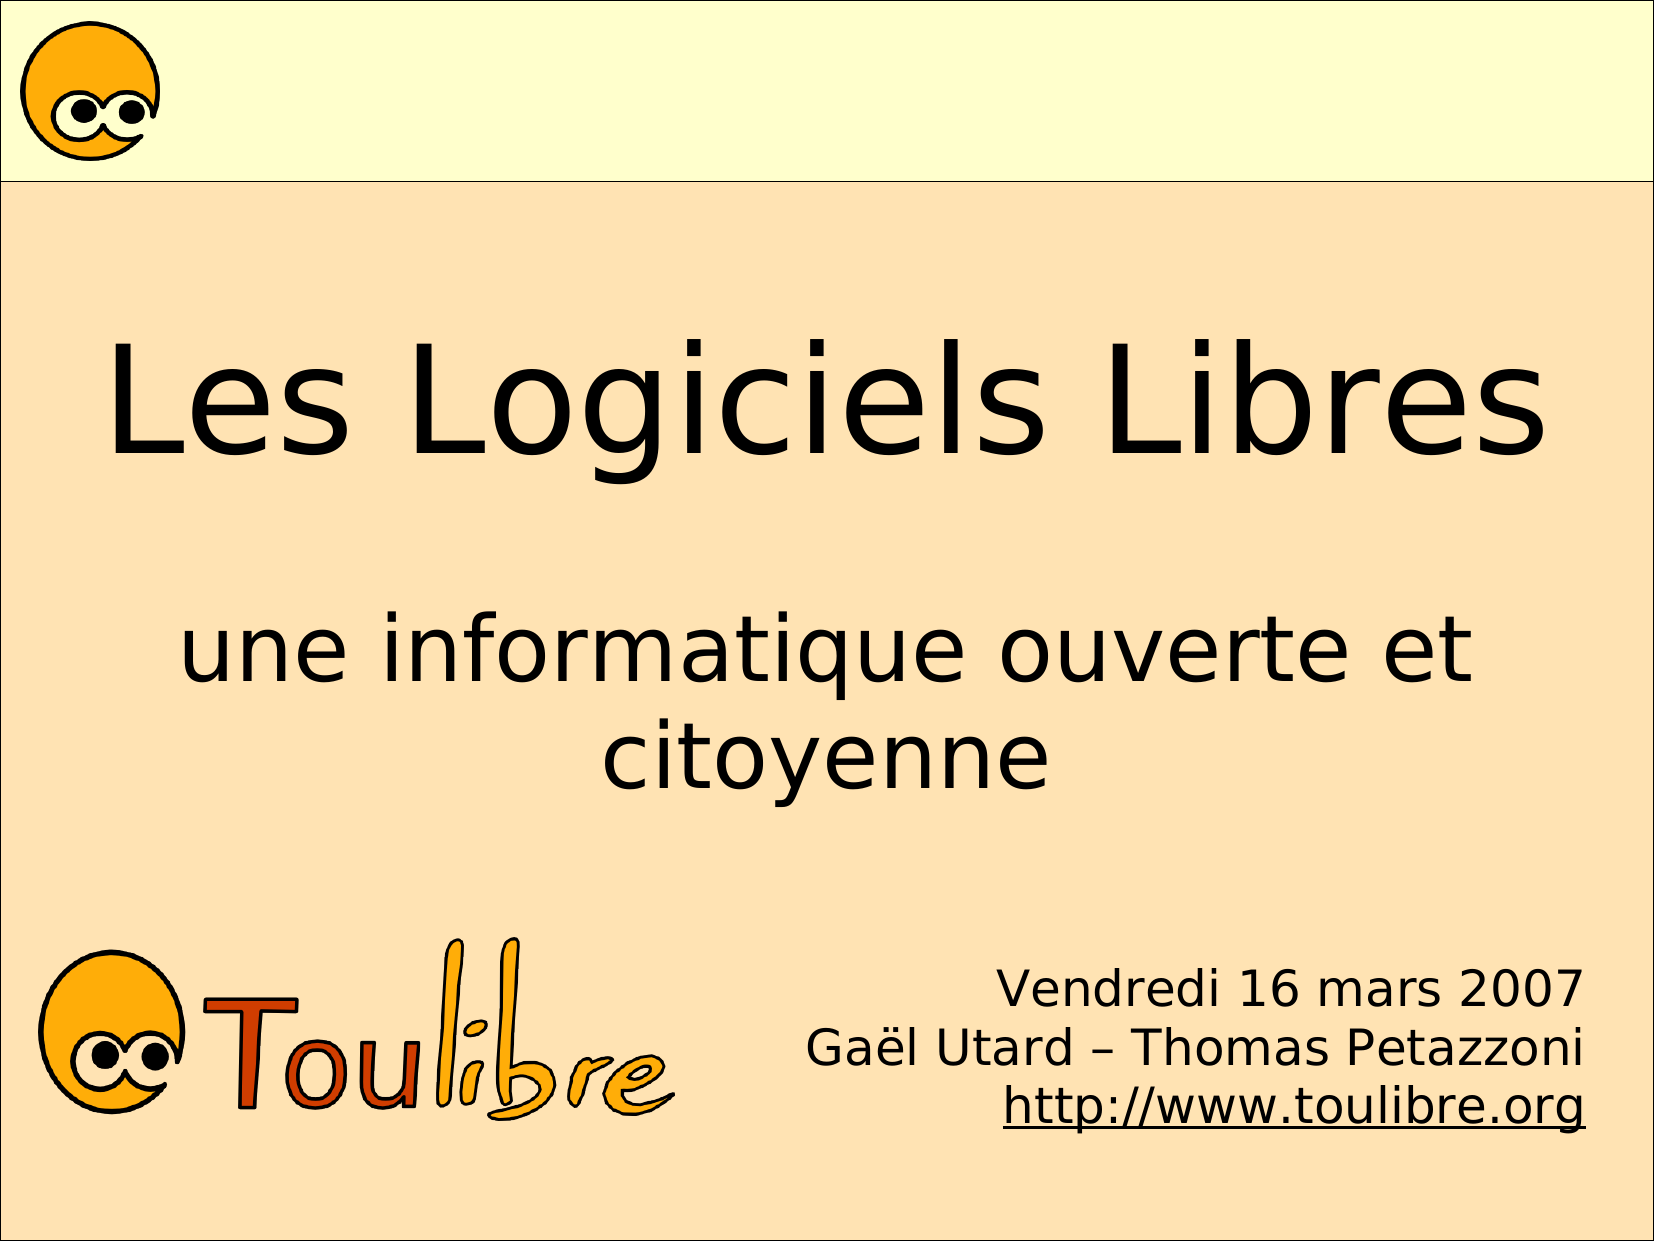

Les Logiciels Libres
une informatique ouverte et citoyenne
Vendredi 16 mars 2007
Gaël Utard – Thomas Petazzoni
http://www.toulibre.org